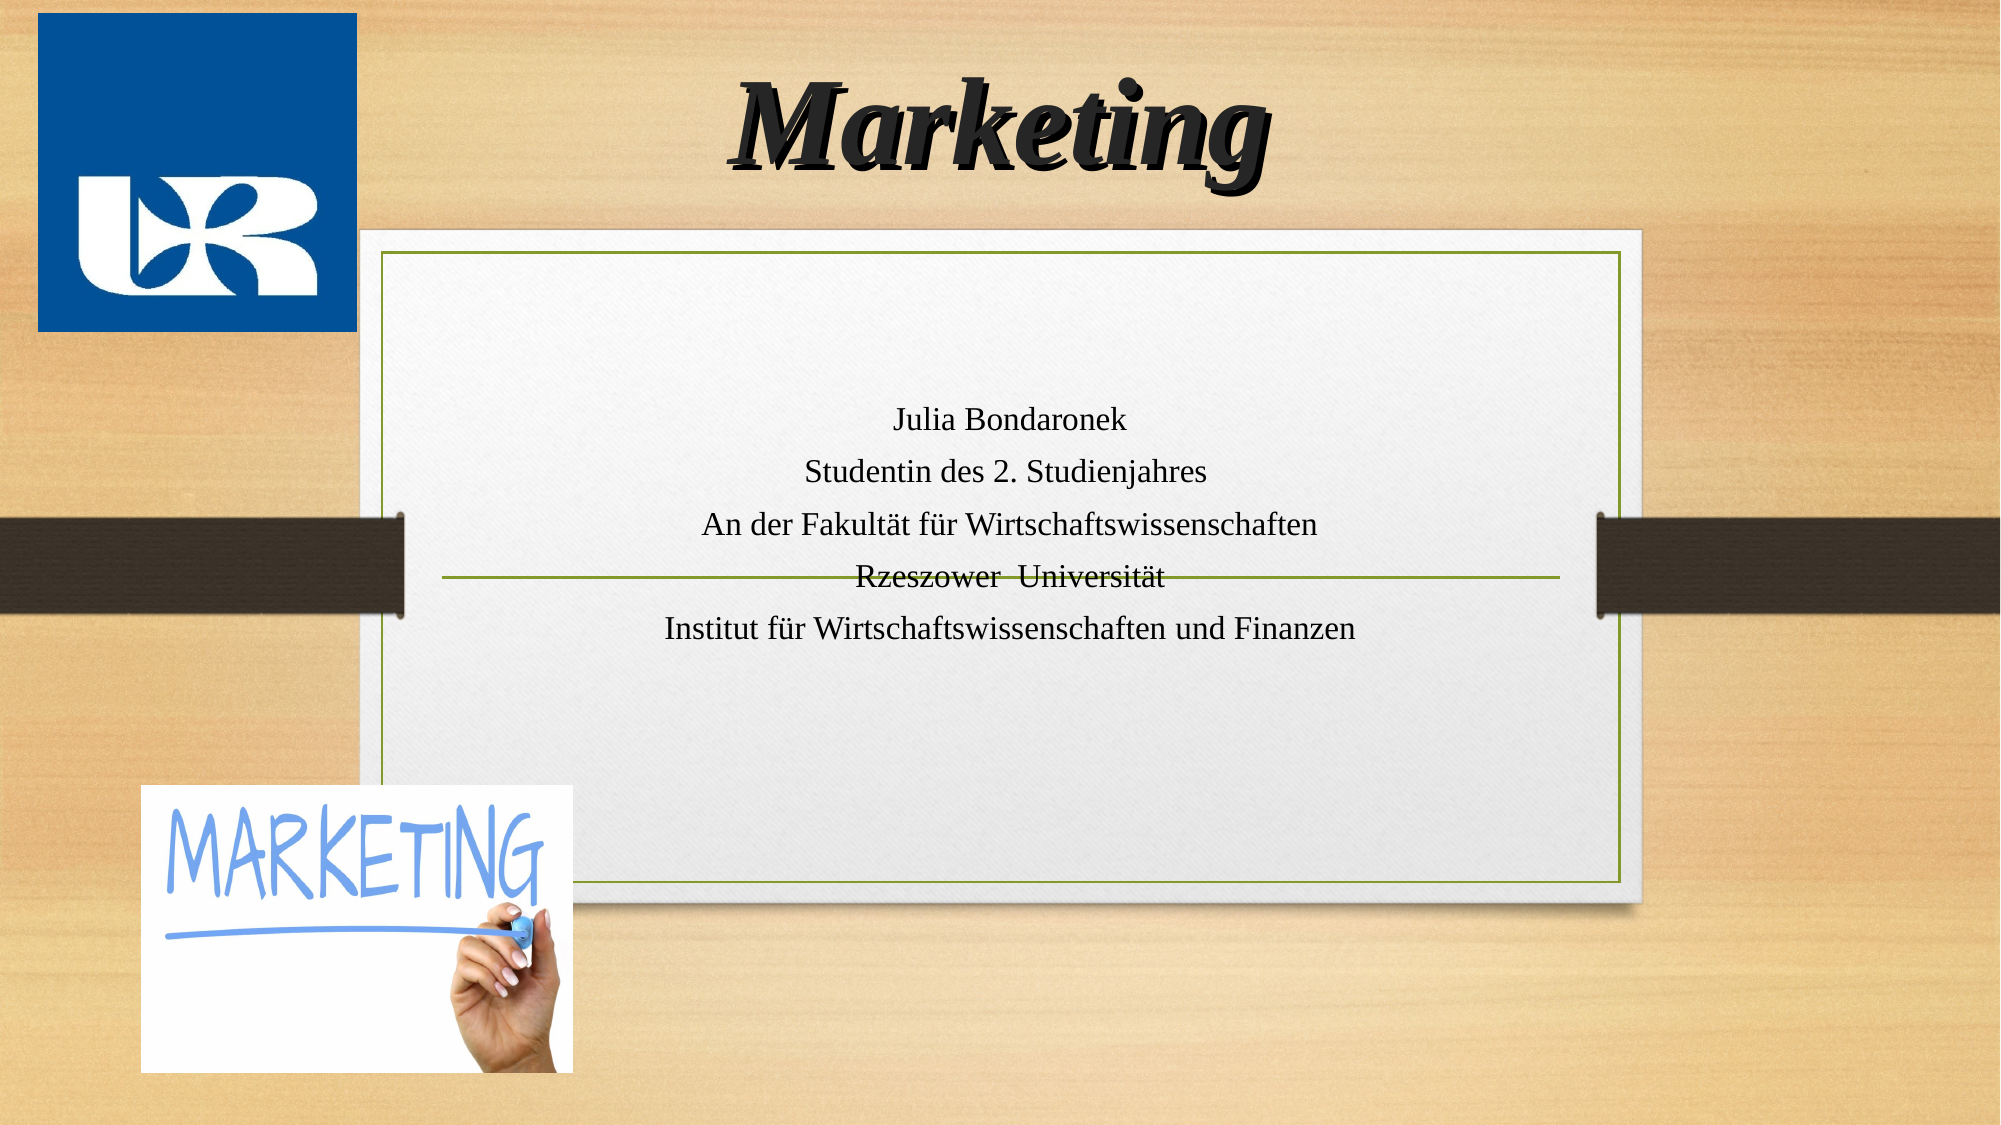

# Marketing
Julia Bondaronek
Studentin des 2. Studienjahres
An der Fakultät für Wirtschaftswissenschaften
Rzeszower Universität
Institut für Wirtschaftswissenschaften und Finanzen